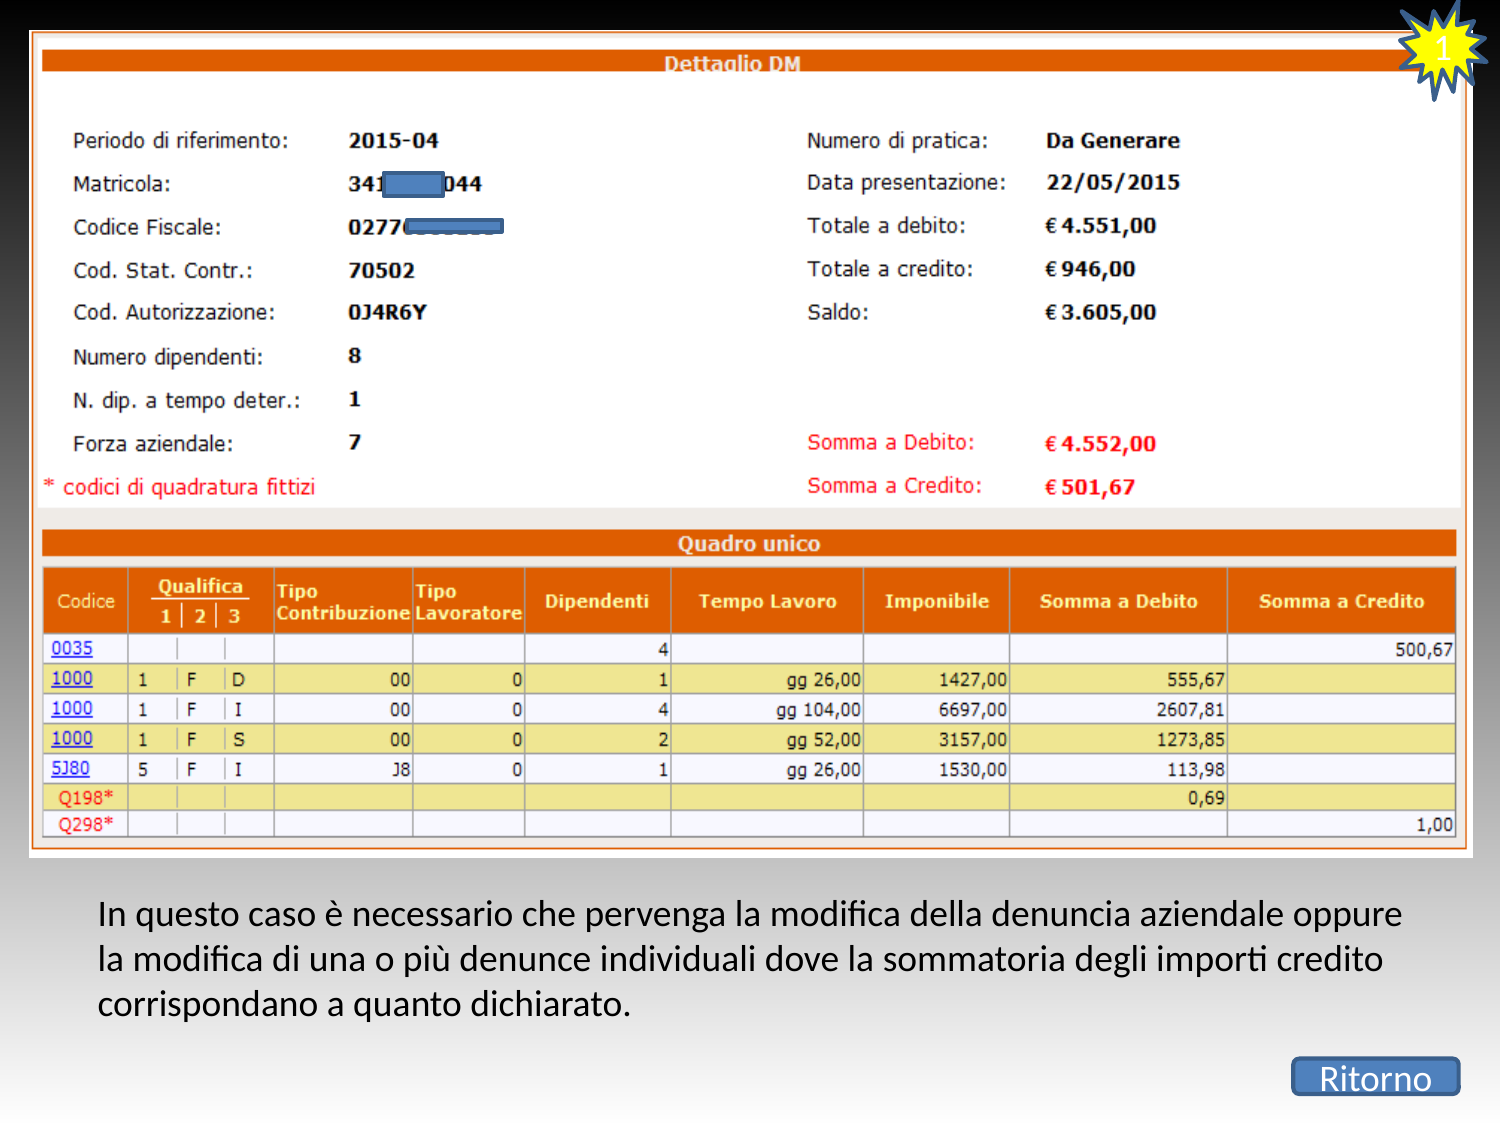

1
In questo caso è necessario che pervenga la modifica della denuncia aziendale oppure
la modifica di una o più denunce individuali dove la sommatoria degli importi credito
corrispondano a quanto dichiarato.
Ritorno